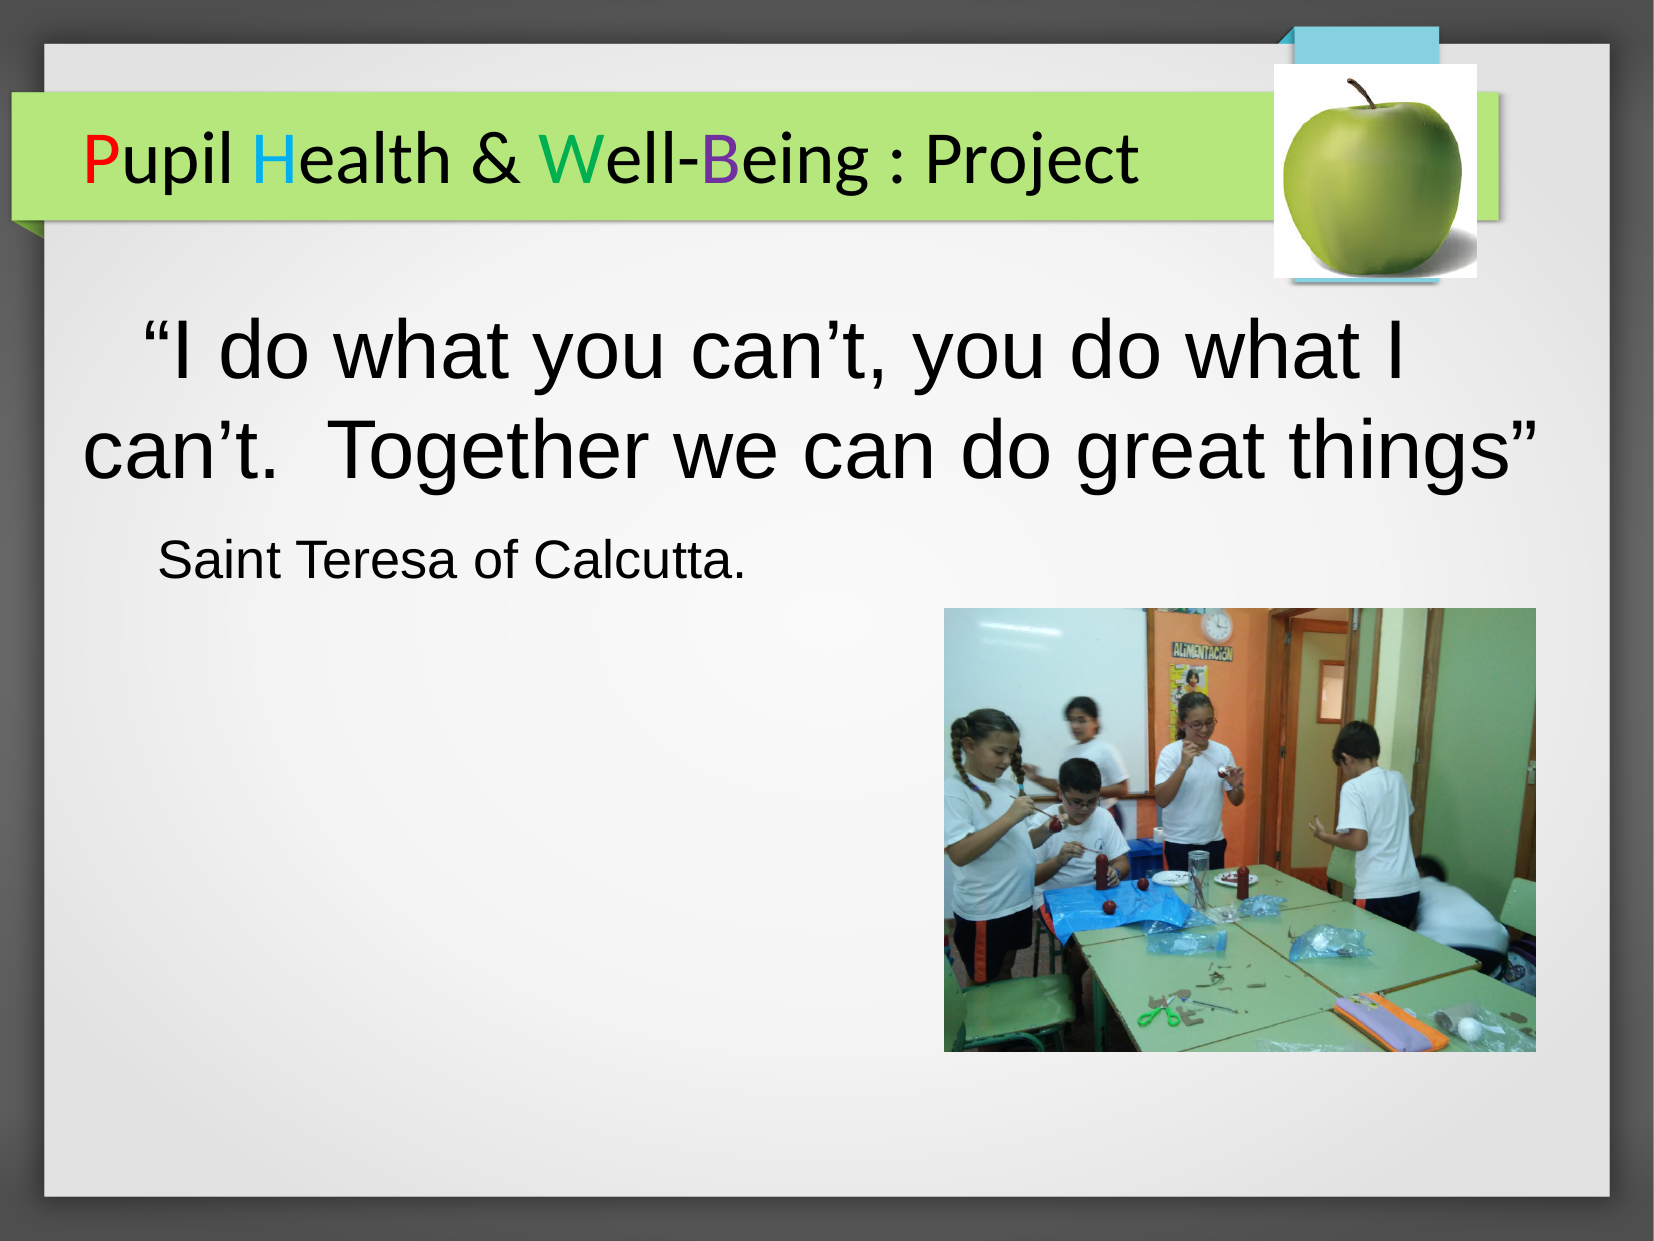

# Pupil Health & Well-Being : Project
   “I do what you can’t, you do what I can’t. Together we can do great things”
 Saint Teresa of Calcutta.